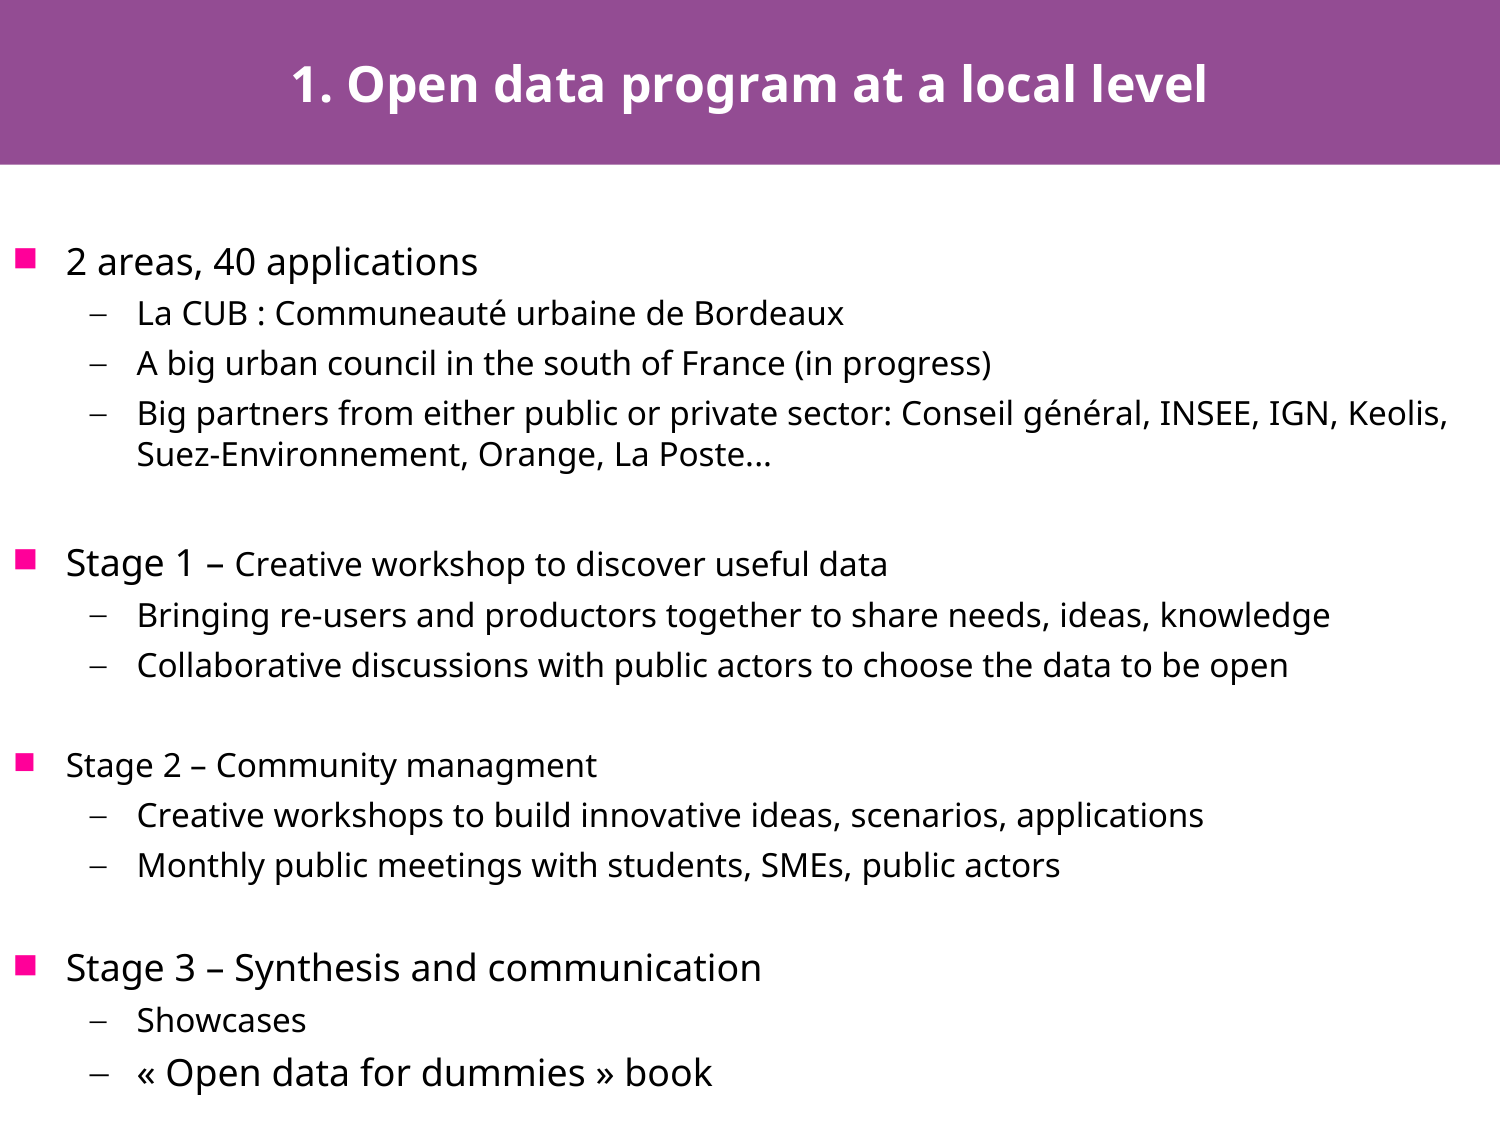

1. Open data program at a local level
2 areas, 40 applications
La CUB : Communeauté urbaine de Bordeaux
A big urban council in the south of France (in progress)
Big partners from either public or private sector: Conseil général, INSEE, IGN, Keolis, Suez-Environnement, Orange, La Poste...
Stage 1 – Creative workshop to discover useful data
Bringing re-users and productors together to share needs, ideas, knowledge
Collaborative discussions with public actors to choose the data to be open
Stage 2 – Community managment
Creative workshops to build innovative ideas, scenarios, applications
Monthly public meetings with students, SMEs, public actors
Stage 3 – Synthesis and communication
Showcases
« Open data for dummies » book